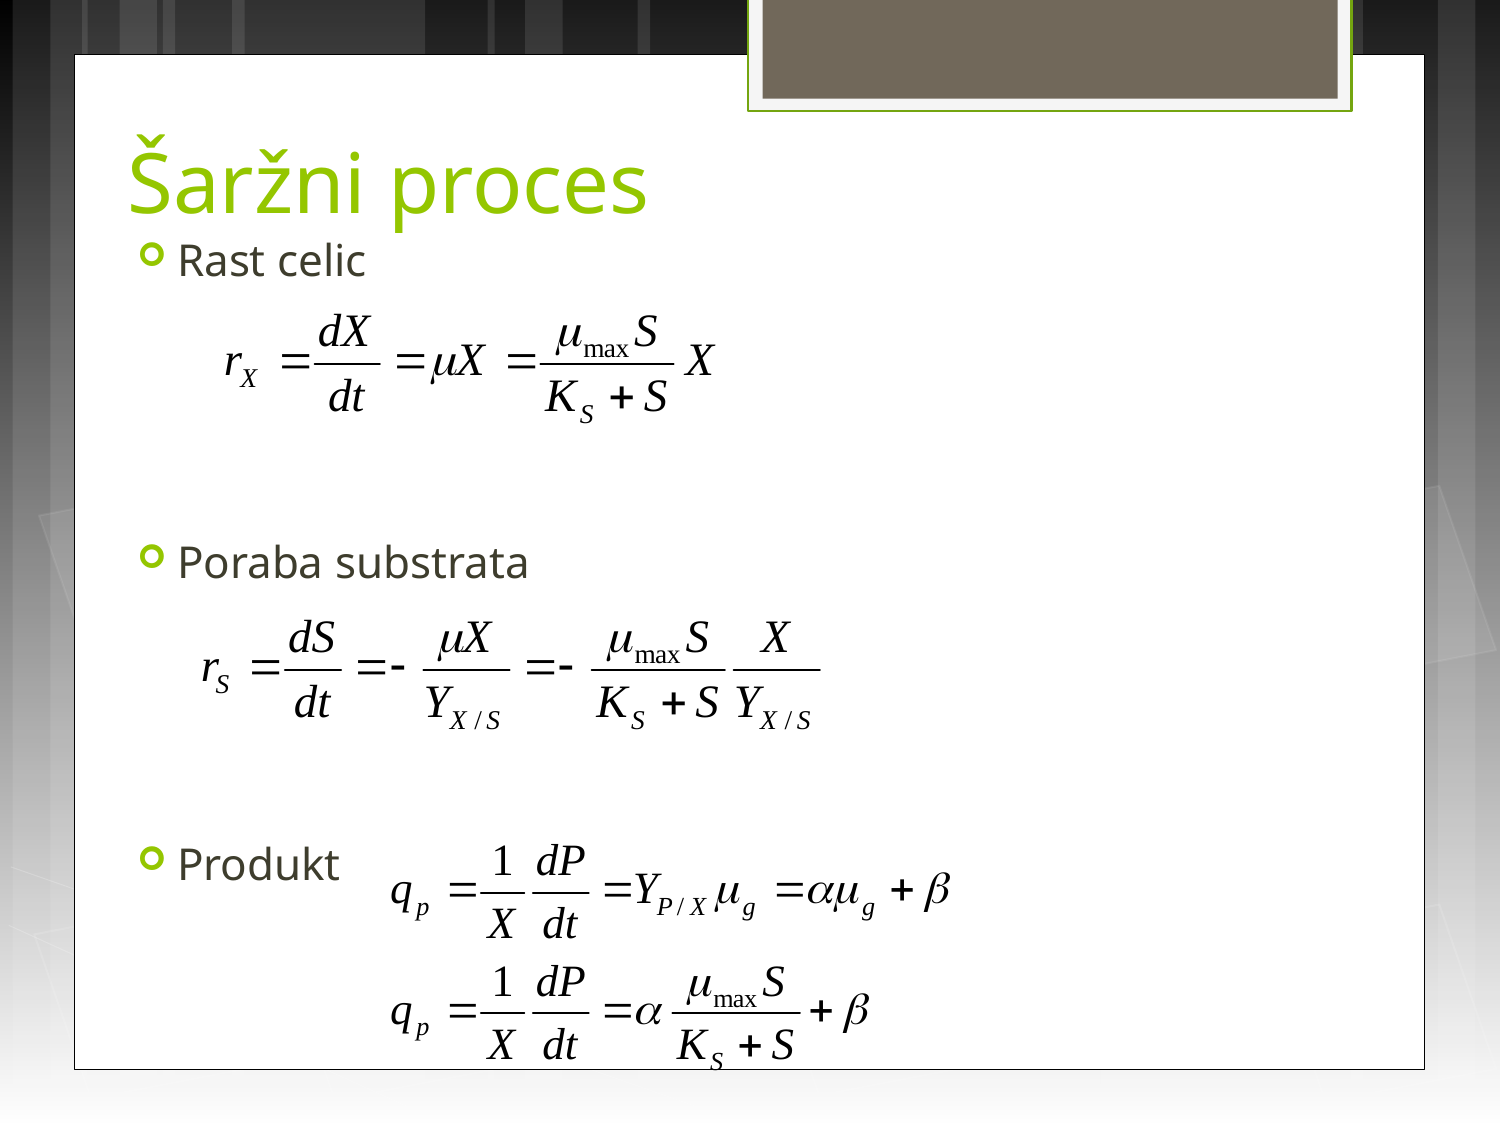

# Šaržni proces
Rast celic
Poraba substrata
Produkt